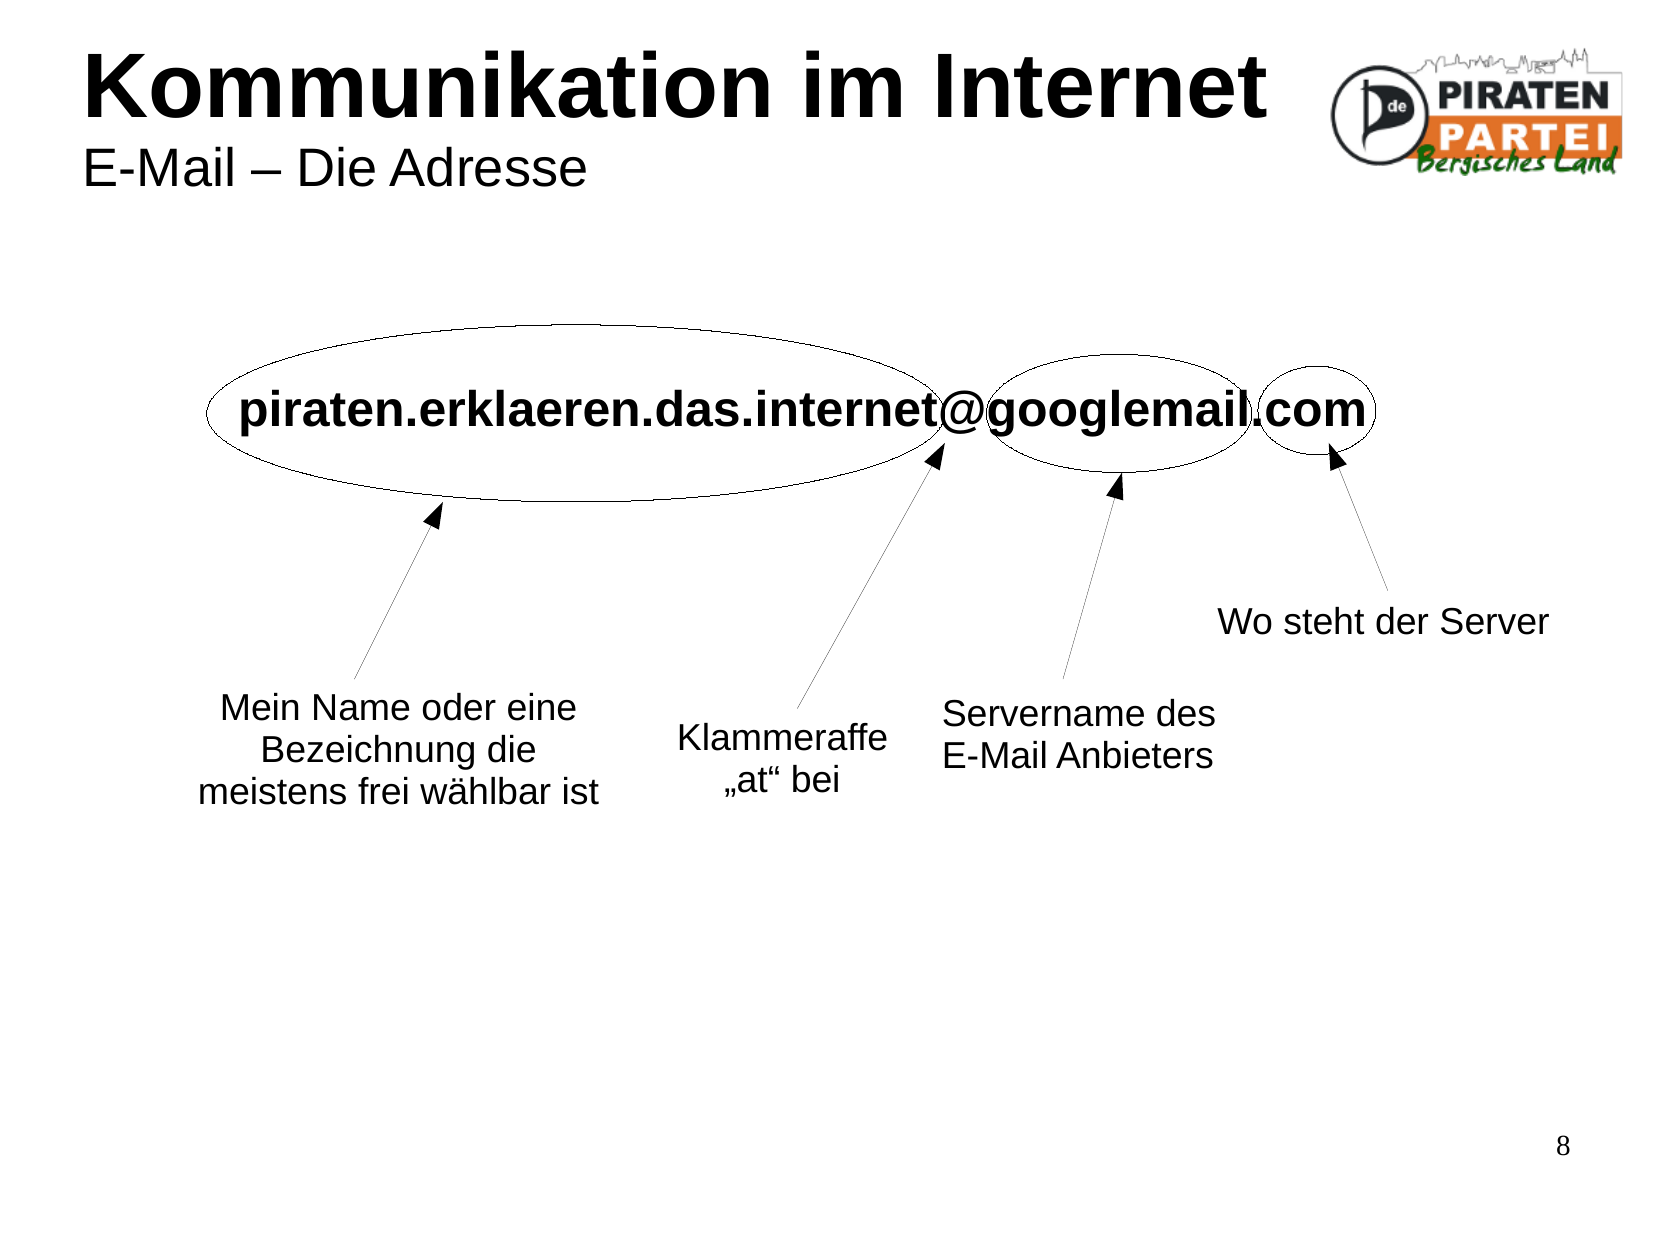

# Kommunikation im Internet E-Mail – Die Adresse
 piraten.erklaeren.das.internet@googlemail.com
Wo steht der Server
Mein Name oder eine Bezeichnung die
meistens frei wählbar ist
Servername des E-Mail Anbieters
Klammeraffe „at“ bei
8